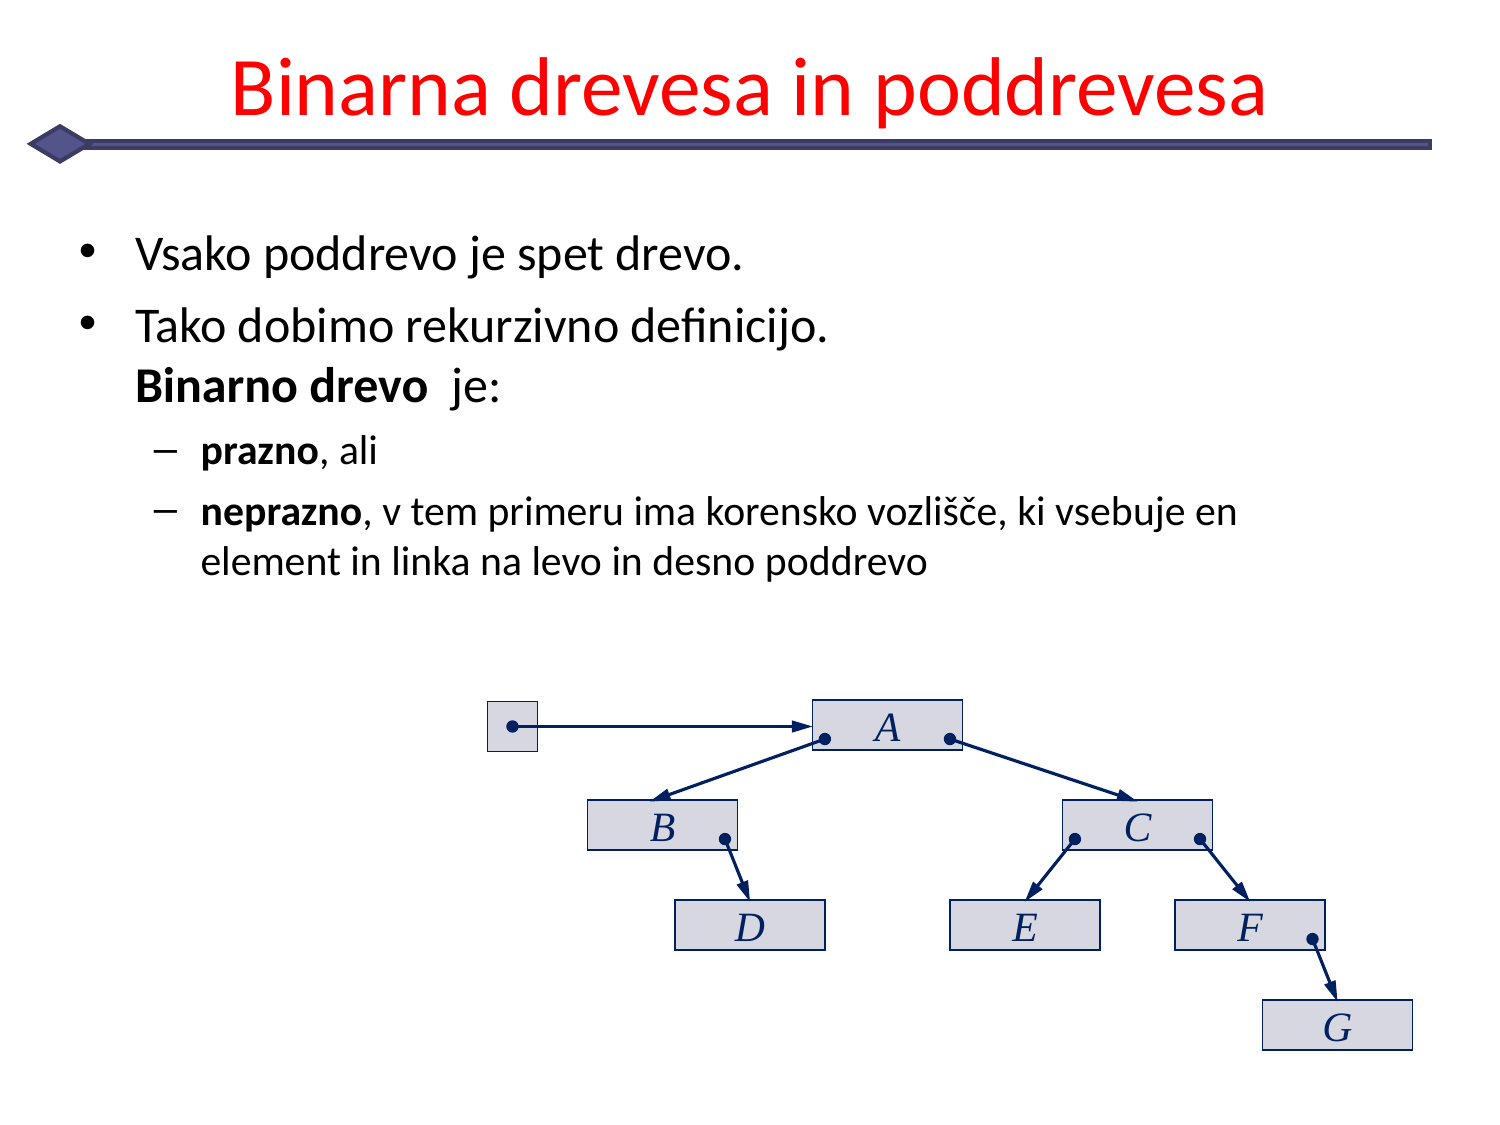

# Binarna drevesa in poddrevesa
Vsako poddrevo je spet drevo.
Tako dobimo rekurzivno definicijo.
Binarno drevo je:
prazno, ali
neprazno, v tem primeru ima korensko vozlišče, ki vsebuje en element in linka na levo in desno poddrevo
A
B
C
D
E
F
G